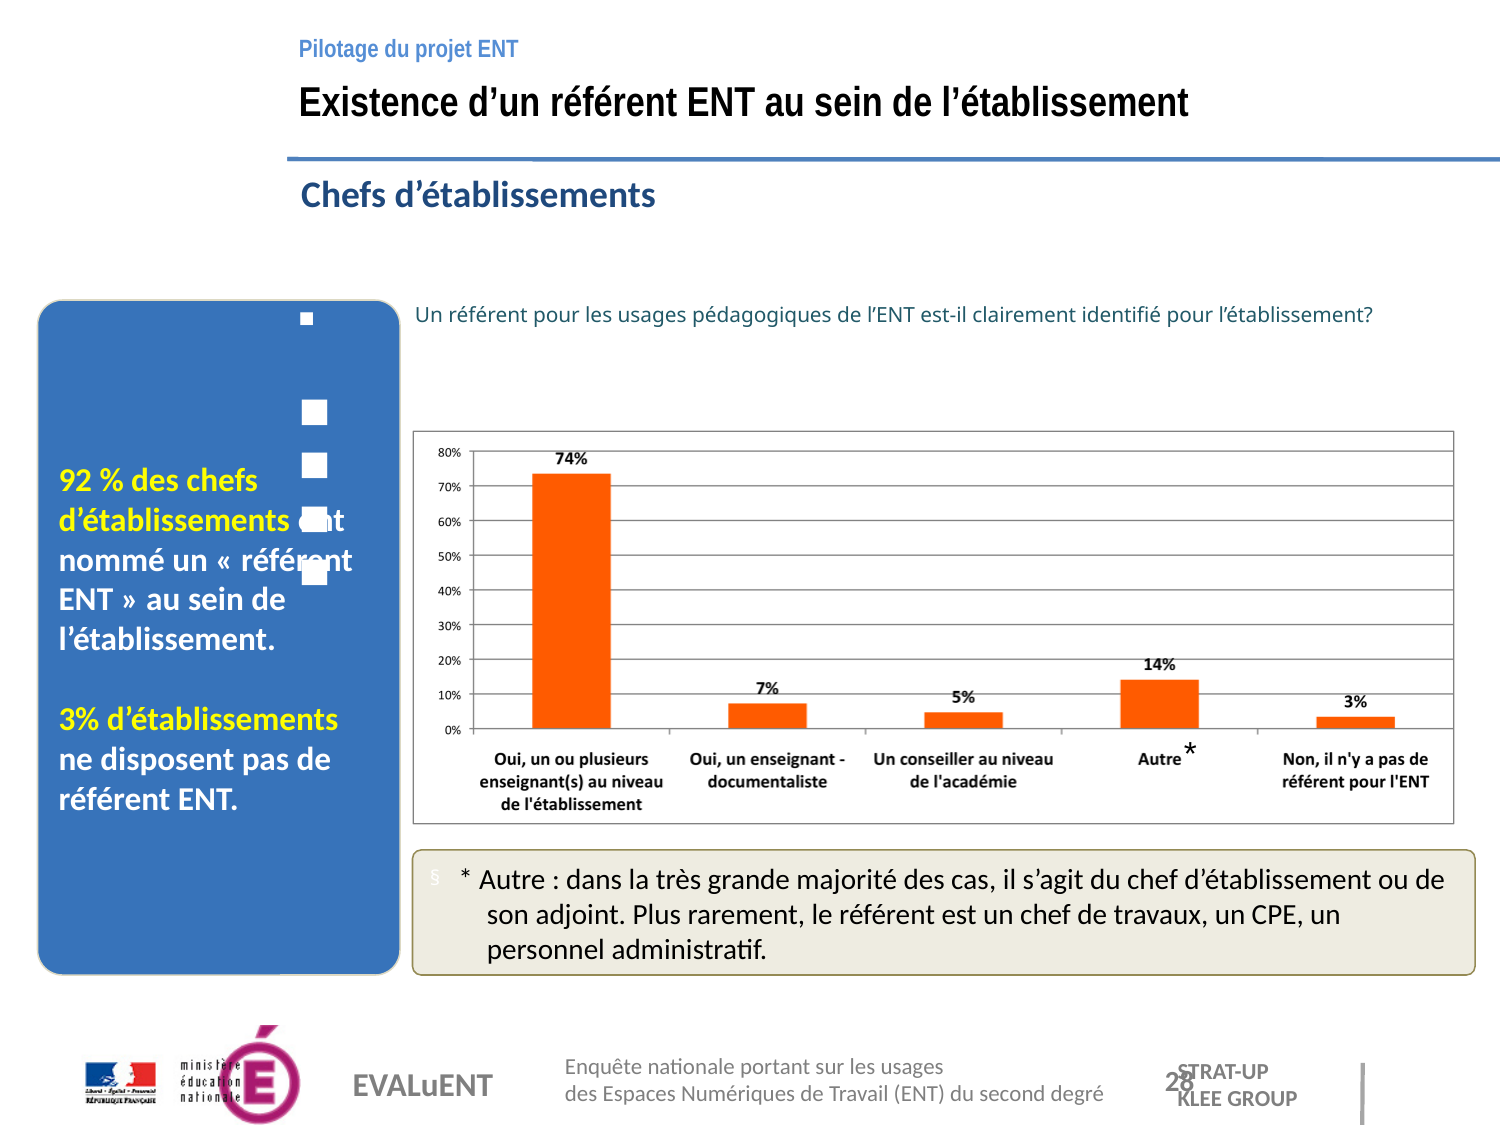

Pilotage du projet ENT
Existence d’un référent ENT au sein de l’établissement
Chefs d’établissements
Un référent pour les usages pédagogiques de l’ENT est-il clairement identifié pour l’établissement?
92 % des chefs d’établissements ont nommé un « référent
ENT » au sein de l’établissement.
3% d’établissements
ne disposent pas de référent ENT.
*
* Autre : dans la très grande majorité des cas, il s’agit du chef d’établissement ou de son adjoint. Plus rarement, le référent est un chef de travaux, un CPE, un personnel administratif.